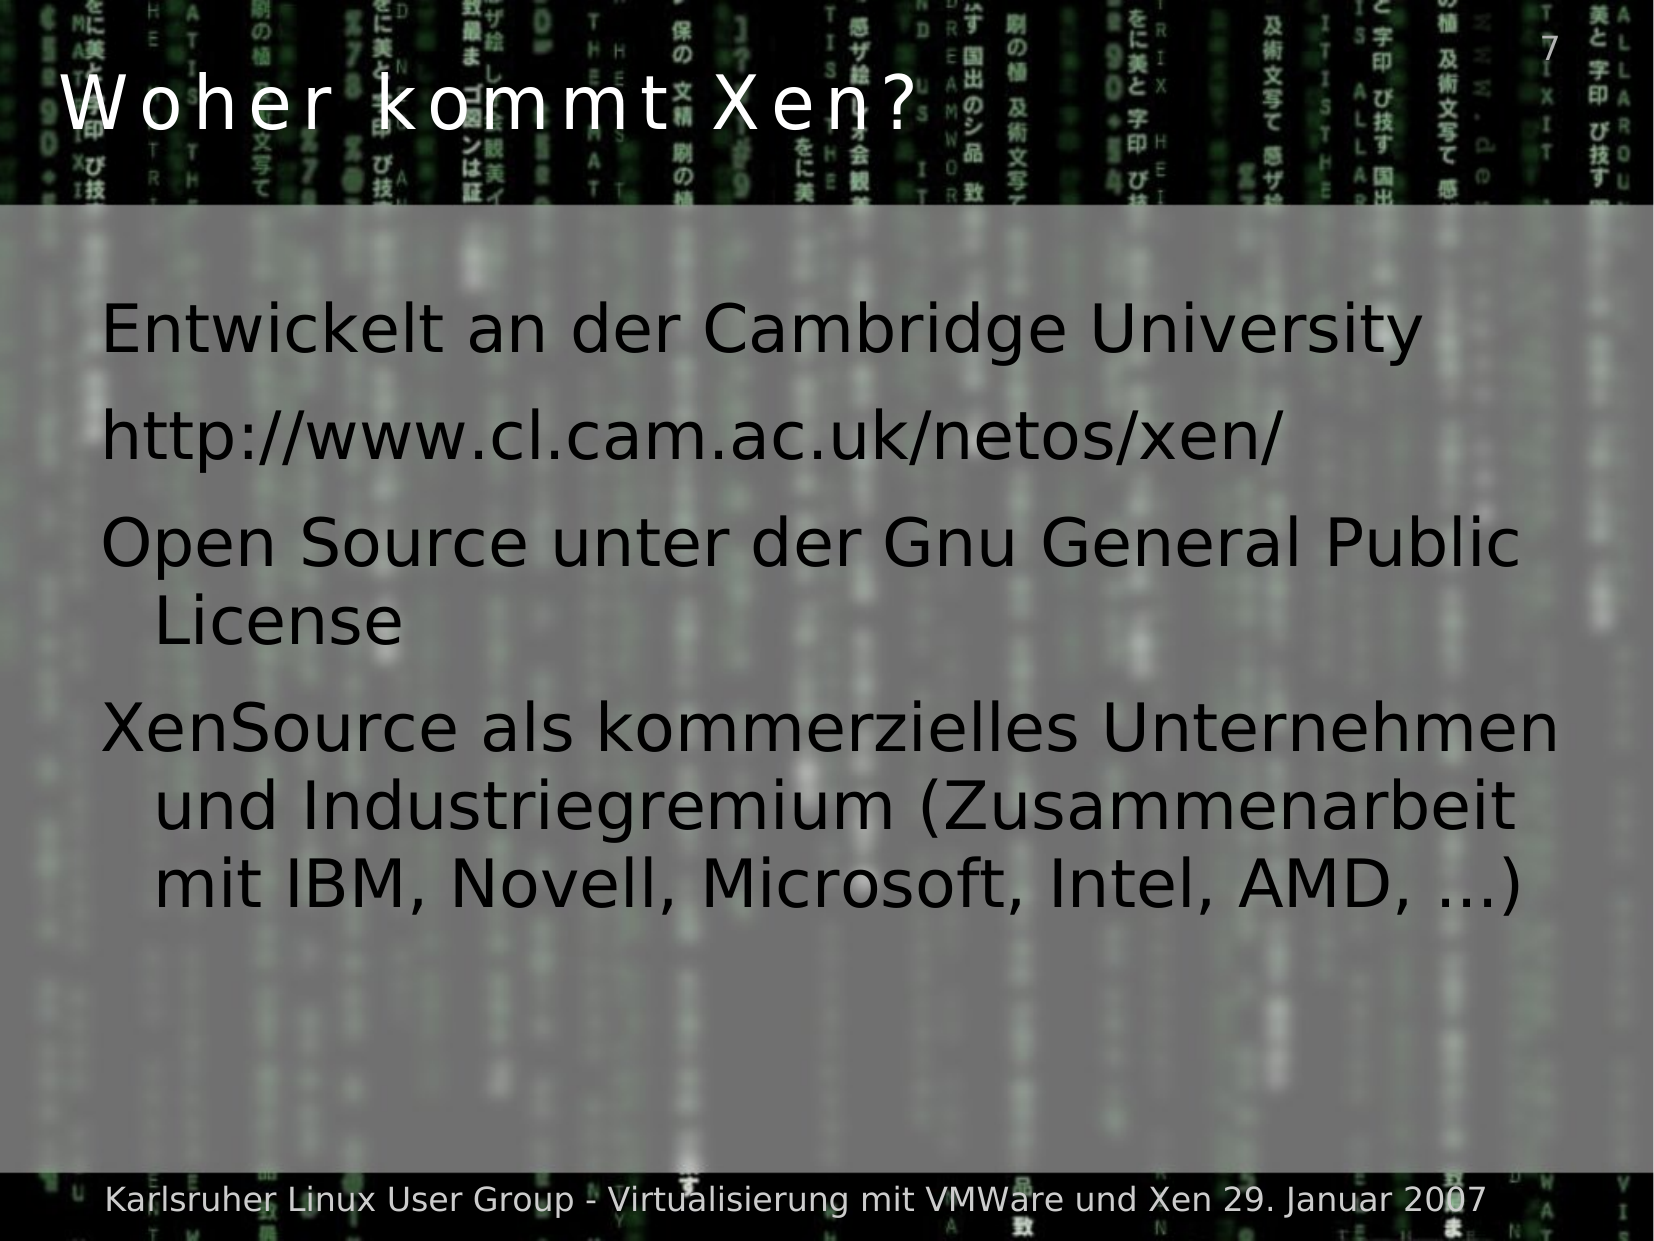

# Woher kommt Xen?
7
Entwickelt an der Cambridge University
http://www.cl.cam.ac.uk/netos/xen/
Open Source unter der Gnu General Public License
XenSource als kommerzielles Unternehmen und Industriegremium (Zusammenarbeit mit IBM, Novell, Microsoft, Intel, AMD, ...)